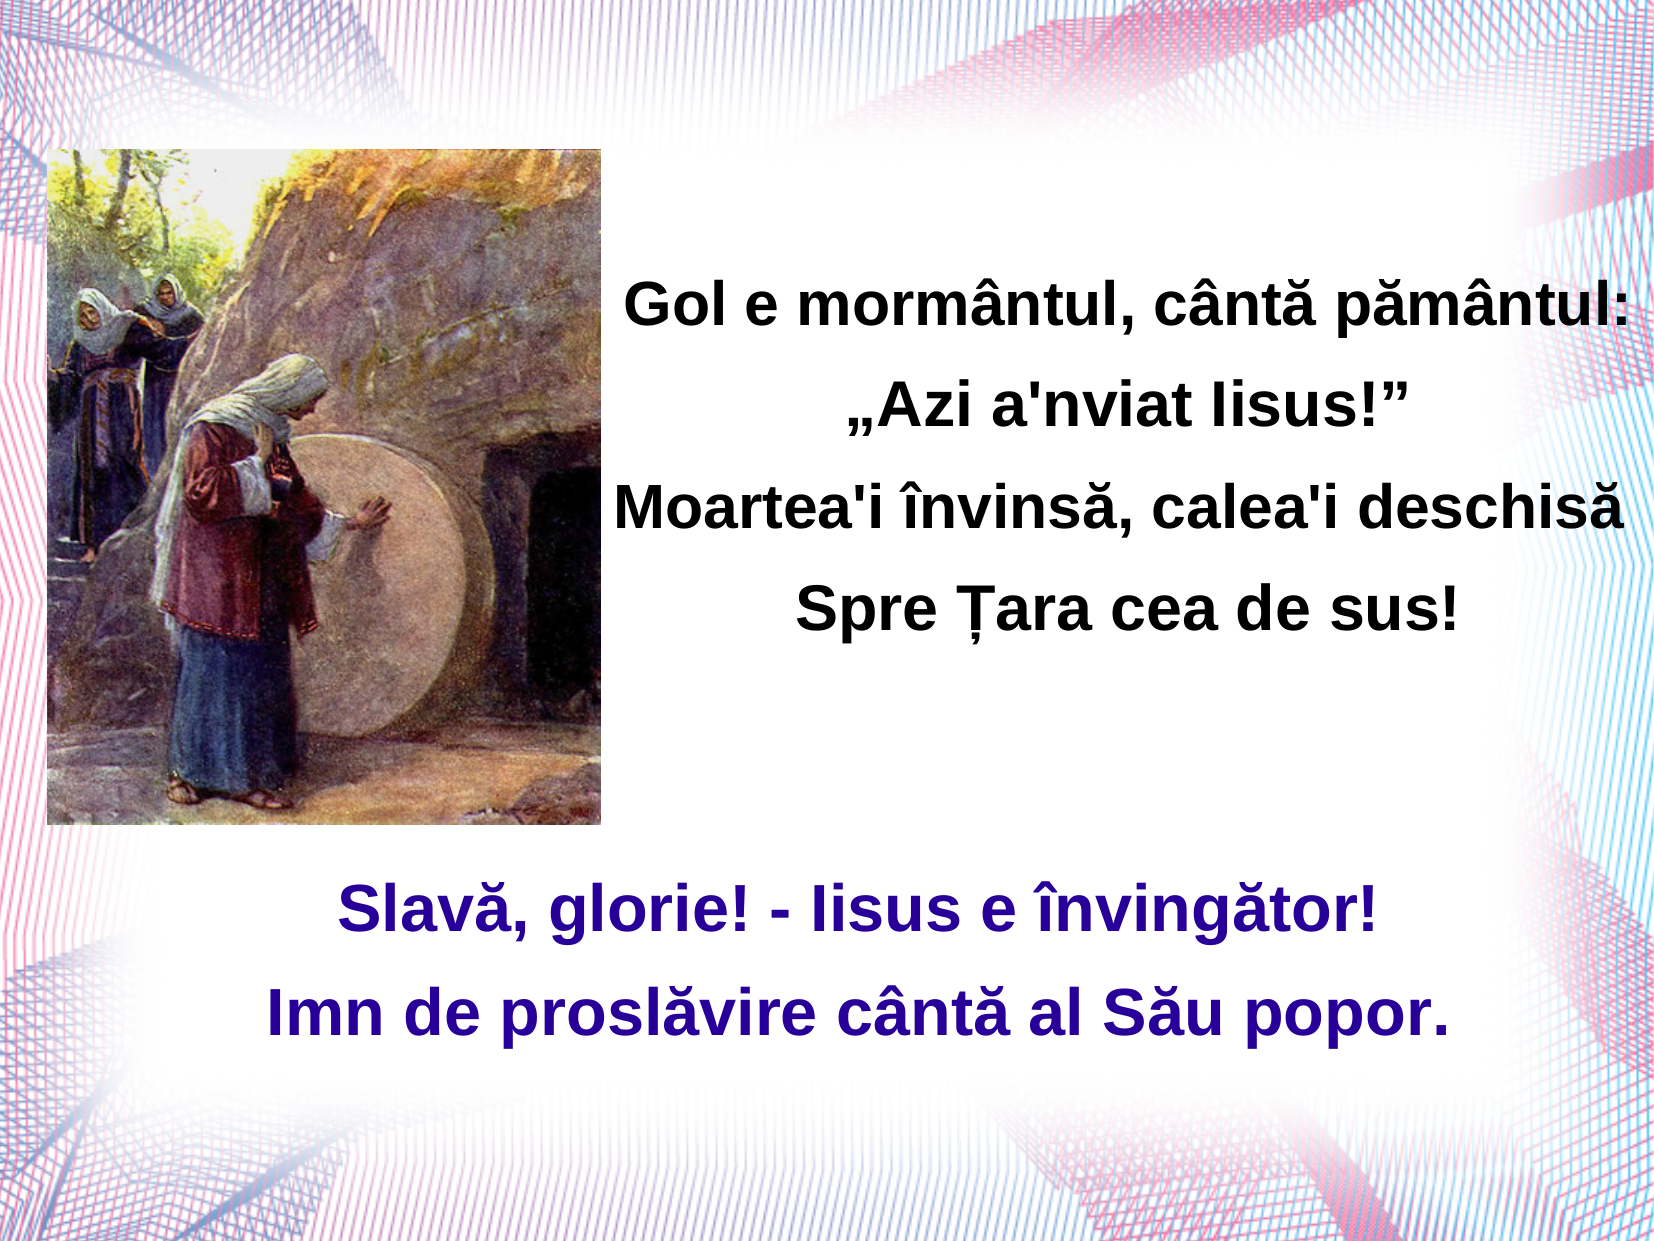

# Gol e mormântul, cântă pământul:
„Azi a'nviat Iisus!”
Moartea'i învinsă, calea'i deschisă
Spre Țara cea de sus!
Slavă, glorie! - Iisus e învingător!
Imn de proslăvire cântă al Său popor.